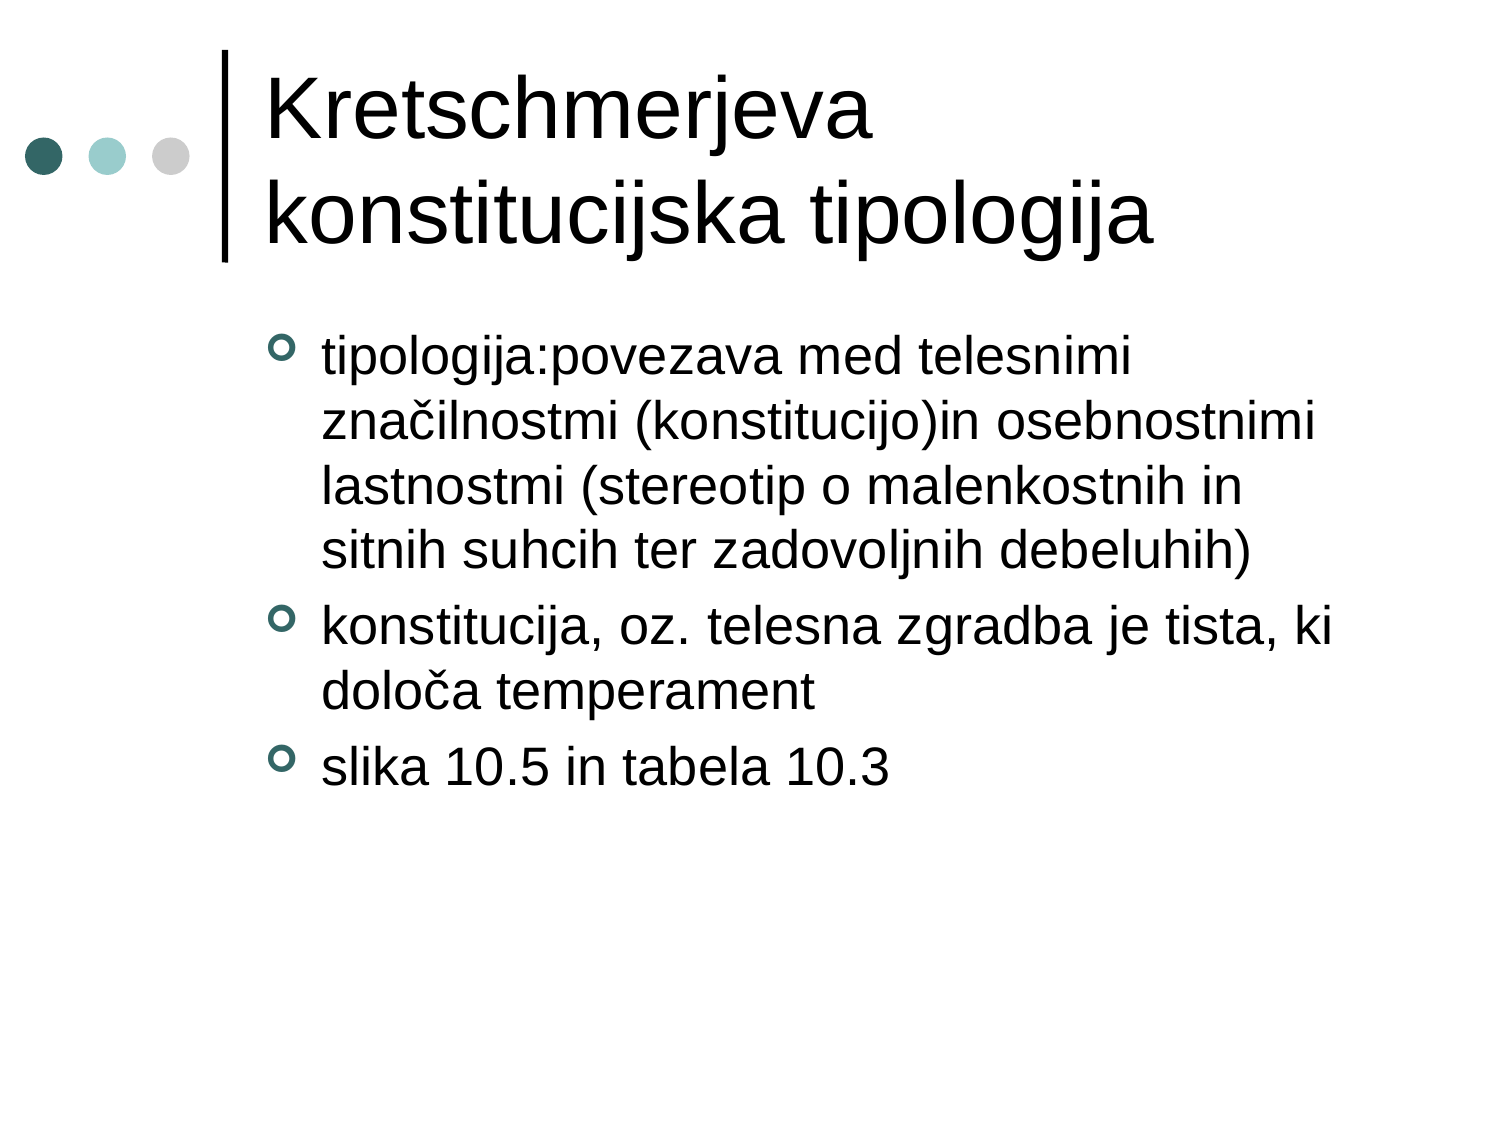

# Kretschmerjeva konstitucijska tipologija
tipologija:povezava med telesnimi značilnostmi (konstitucijo)in osebnostnimi lastnostmi (stereotip o malenkostnih in sitnih suhcih ter zadovoljnih debeluhih)
konstitucija, oz. telesna zgradba je tista, ki določa temperament
slika 10.5 in tabela 10.3